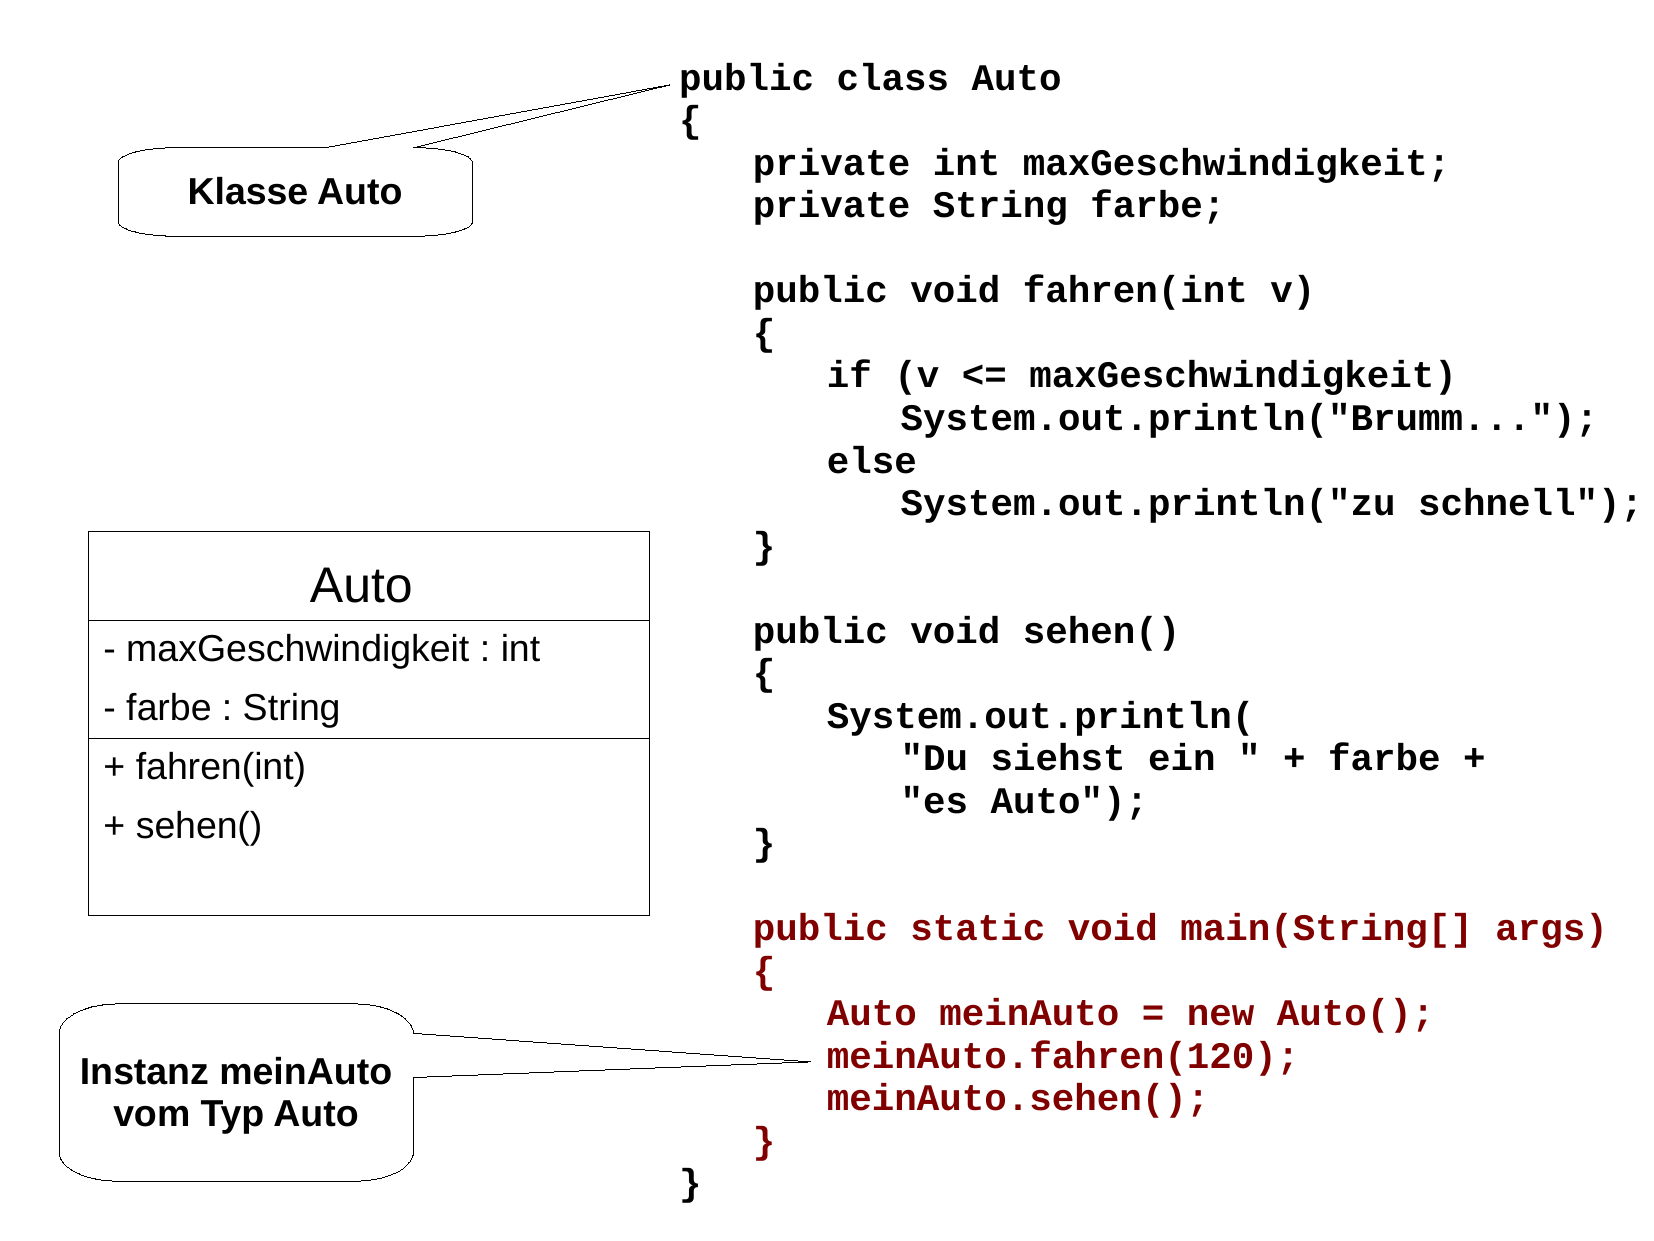

#
public class Auto
{
	private int maxGeschwindigkeit;
	private String farbe;
	public void fahren(int v)
	{
		if (v <= maxGeschwindigkeit)
			System.out.println("Brumm...");
		else
			System.out.println("zu schnell");
	}
	public void sehen()
	{
		System.out.println(
			"Du siehst ein " + farbe +
			"es Auto");
	}
	public static void main(String[] args)
	{
		Auto meinAuto = new Auto();
		meinAuto.fahren(120);
		meinAuto.sehen();
	}
}
Klasse Auto
Auto
- maxGeschwindigkeit : int
- farbe : String
+ fahren(int)
+ sehen()
Instanz meinAuto
vom Typ Auto